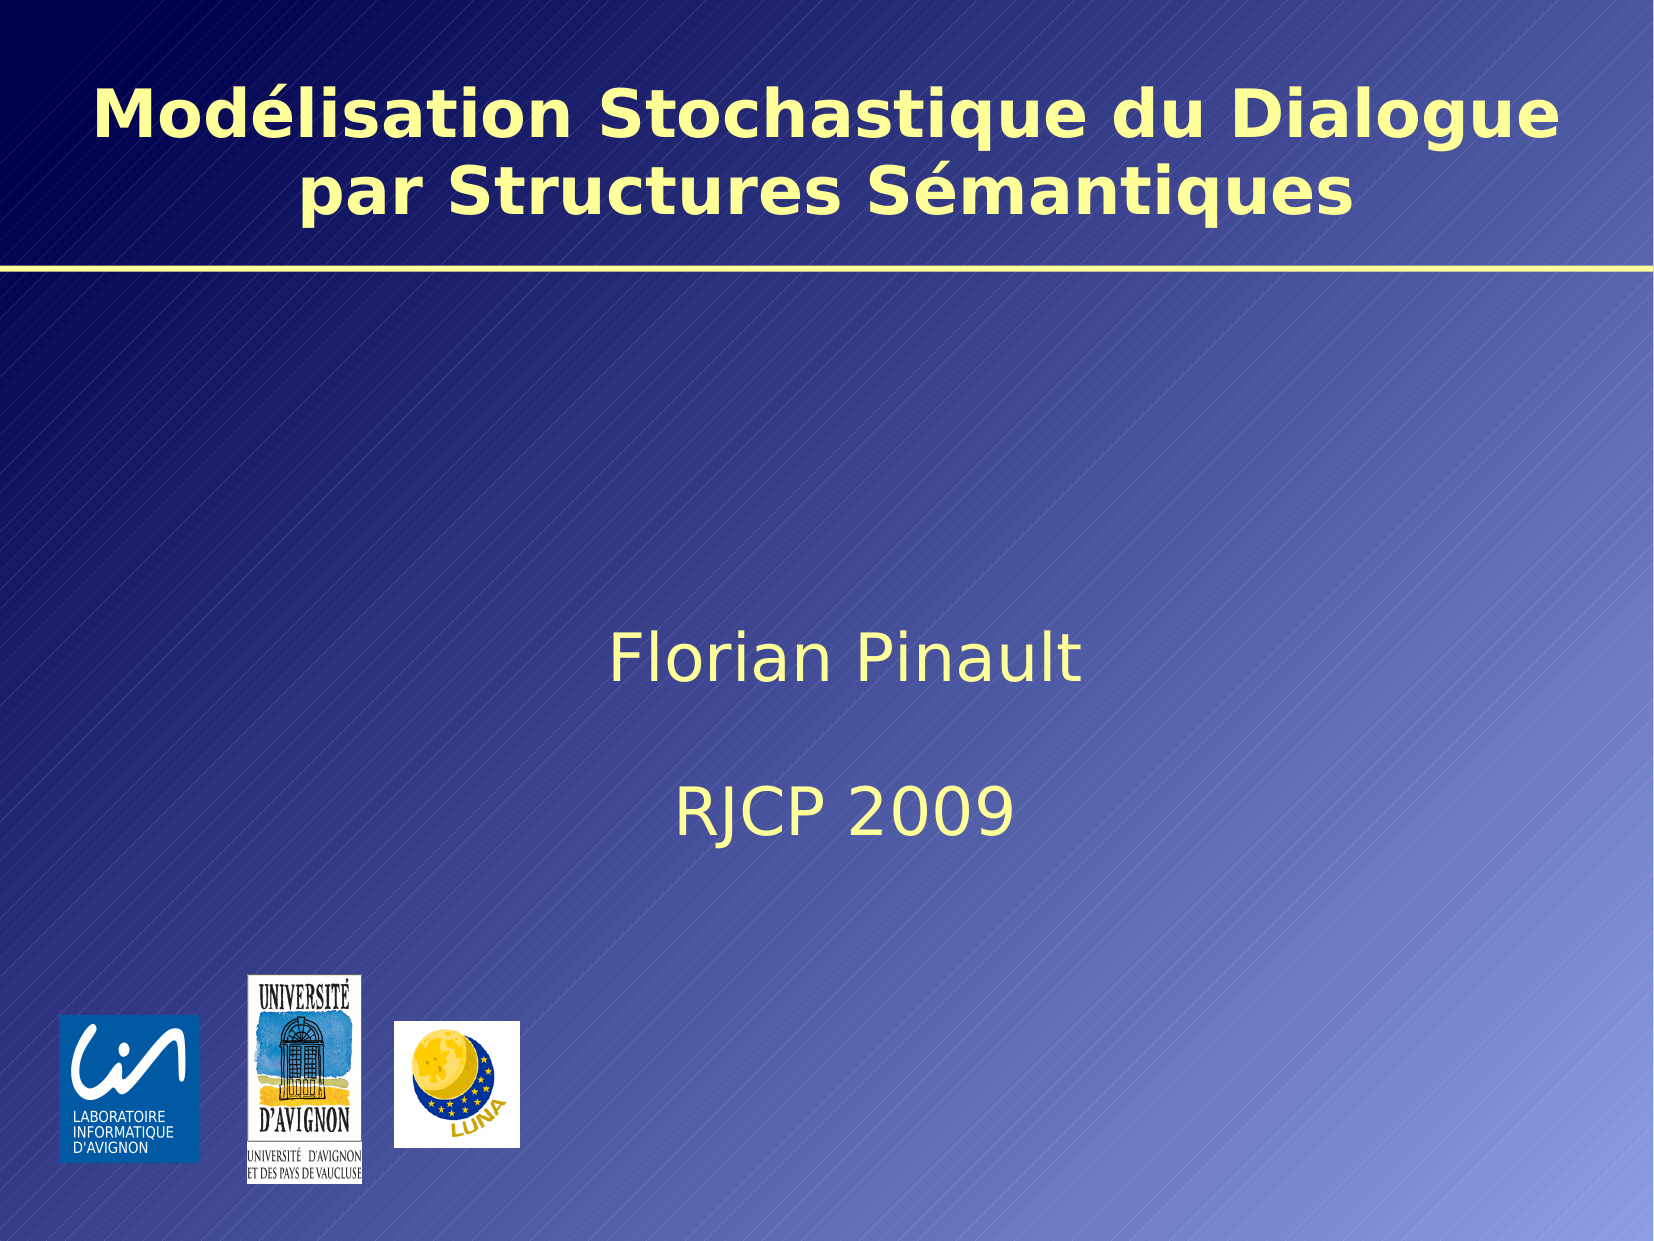

# Modélisation Stochastique du Dialogue par Structures Sémantiques
Florian Pinault
RJCP 2009